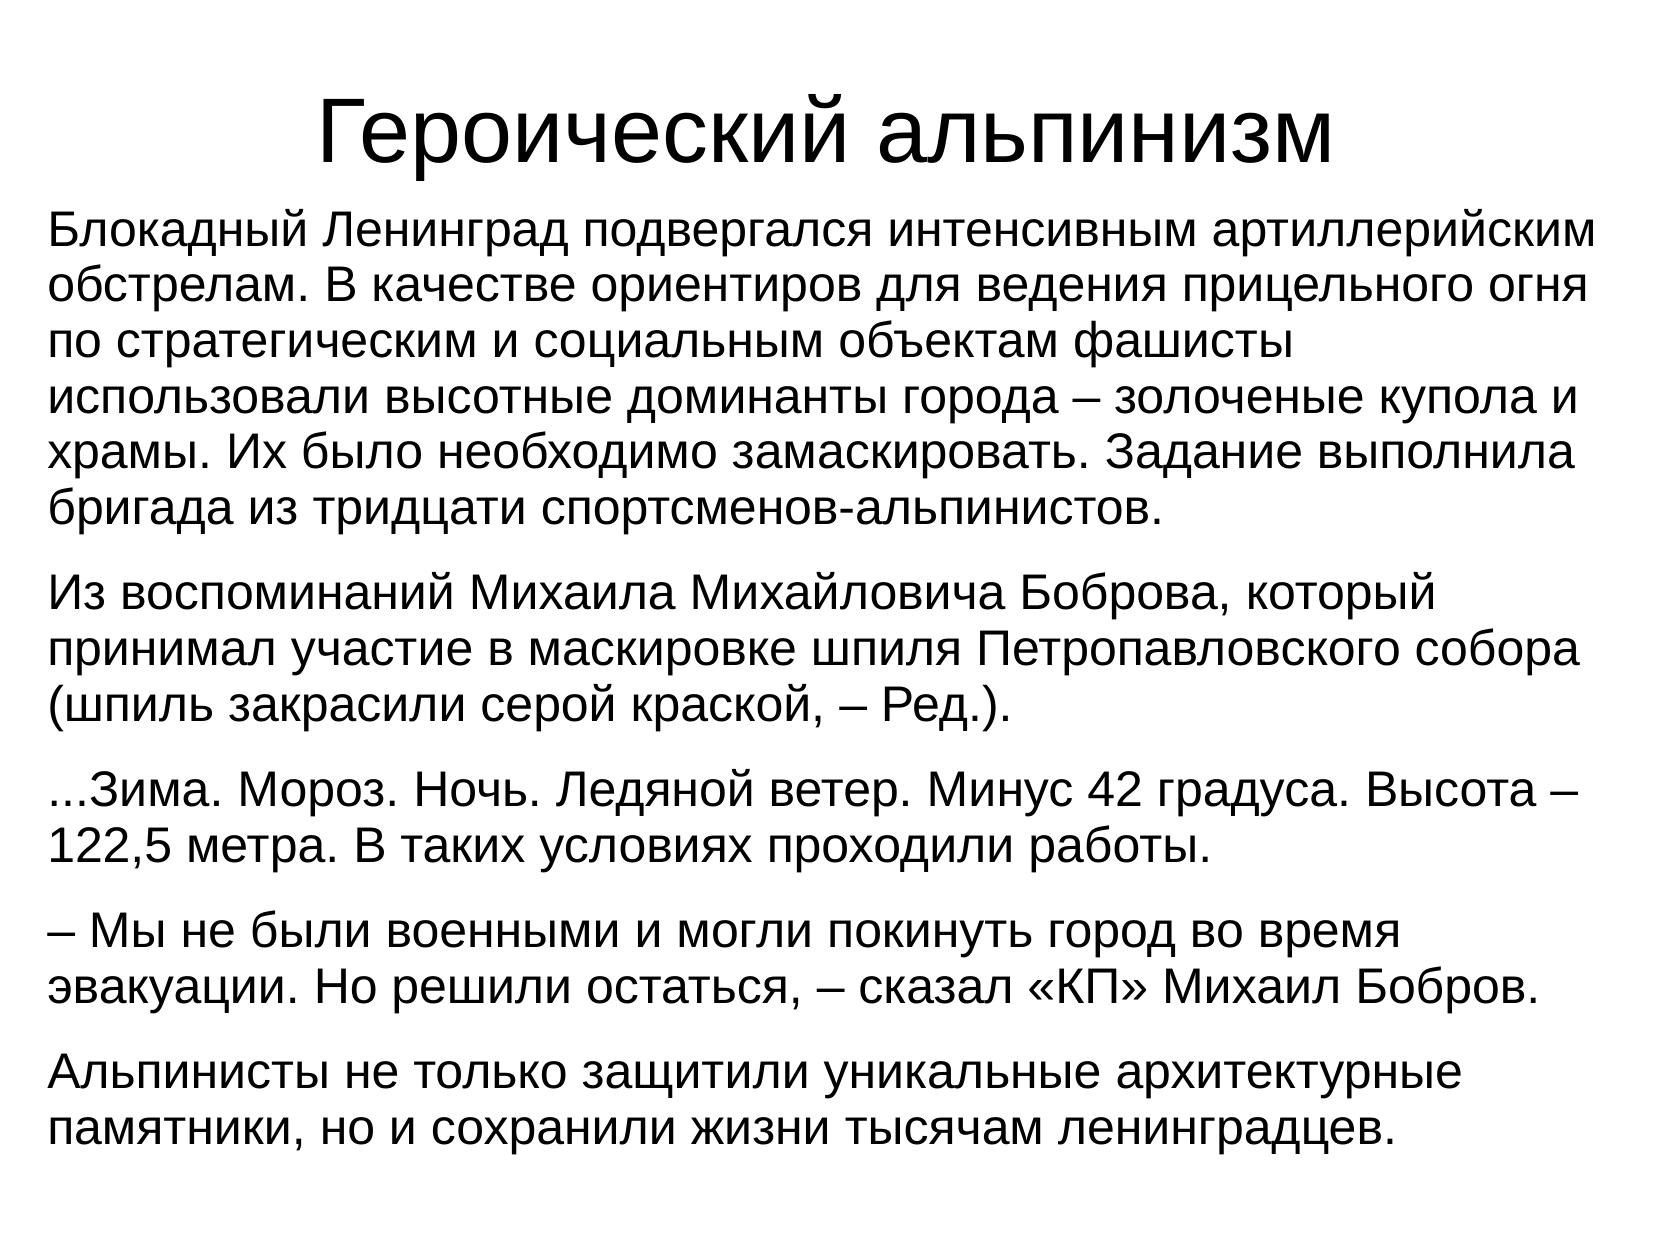

# Героический альпинизм
Блокадный Ленинград подвергался интенсивным артиллерийским обстрелам. В качестве ориентиров для ведения прицельного огня по стратегическим и социальным объектам фашисты использовали высотные доминанты города – золоченые купола и храмы. Их было необходимо замаскировать. Задание выполнила бригада из тридцати спортсменов-альпинистов.
Из воспоминаний Михаила Михайловича Боброва, который принимал участие в маскировке шпиля Петропавловского собора (шпиль закрасили серой краской, – Ред.).
...Зима. Мороз. Ночь. Ледяной ветер. Минус 42 градуса. Высота – 122,5 метра. В таких условиях проходили работы.
– Мы не были военными и могли покинуть город во время эвакуации. Но решили остаться, – сказал «КП» Михаил Бобров.
Альпинисты не только защитили уникальные архитектурные памятники, но и сохранили жизни тысячам ленинградцев.